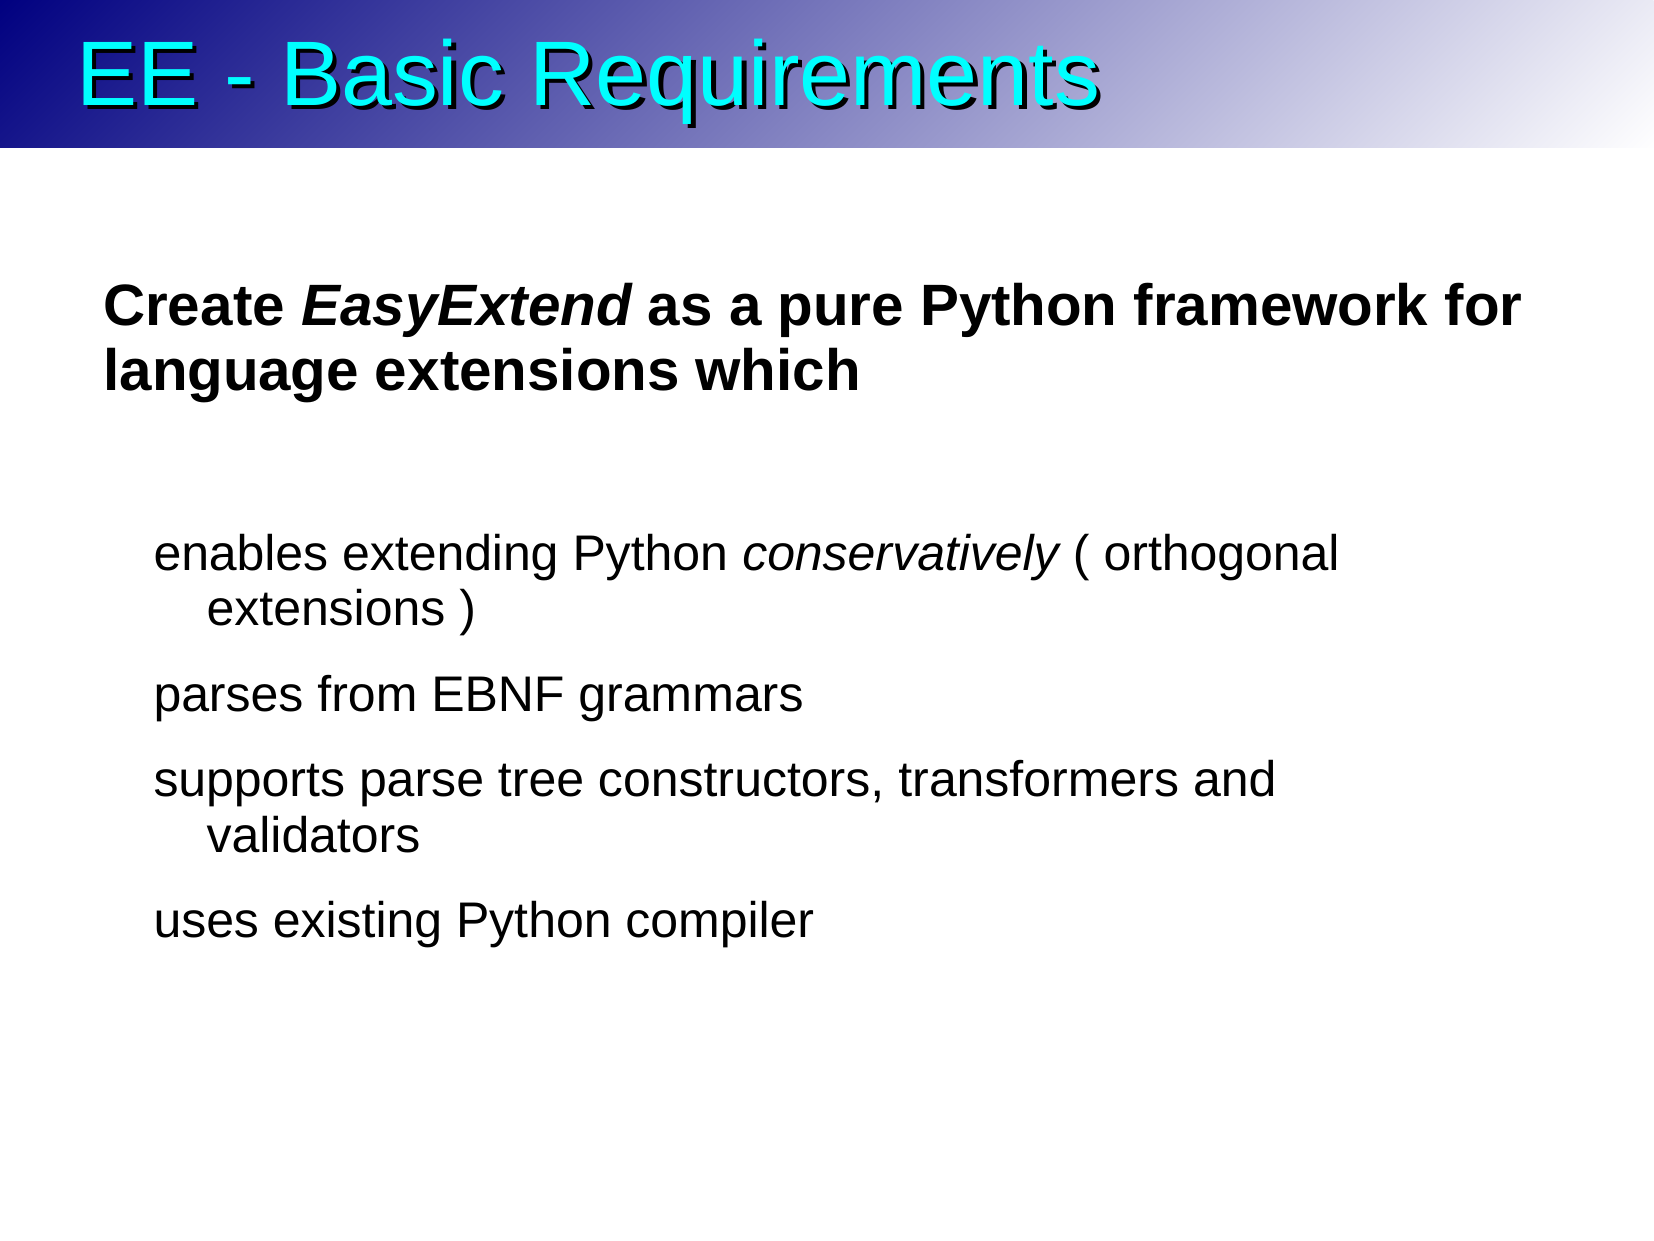

# EE - Basic Requirements
Create EasyExtend as a pure Python framework for
language extensions which
enables extending Python conservatively ( orthogonal extensions )
parses from EBNF grammars
supports parse tree constructors, transformers and validators
uses existing Python compiler